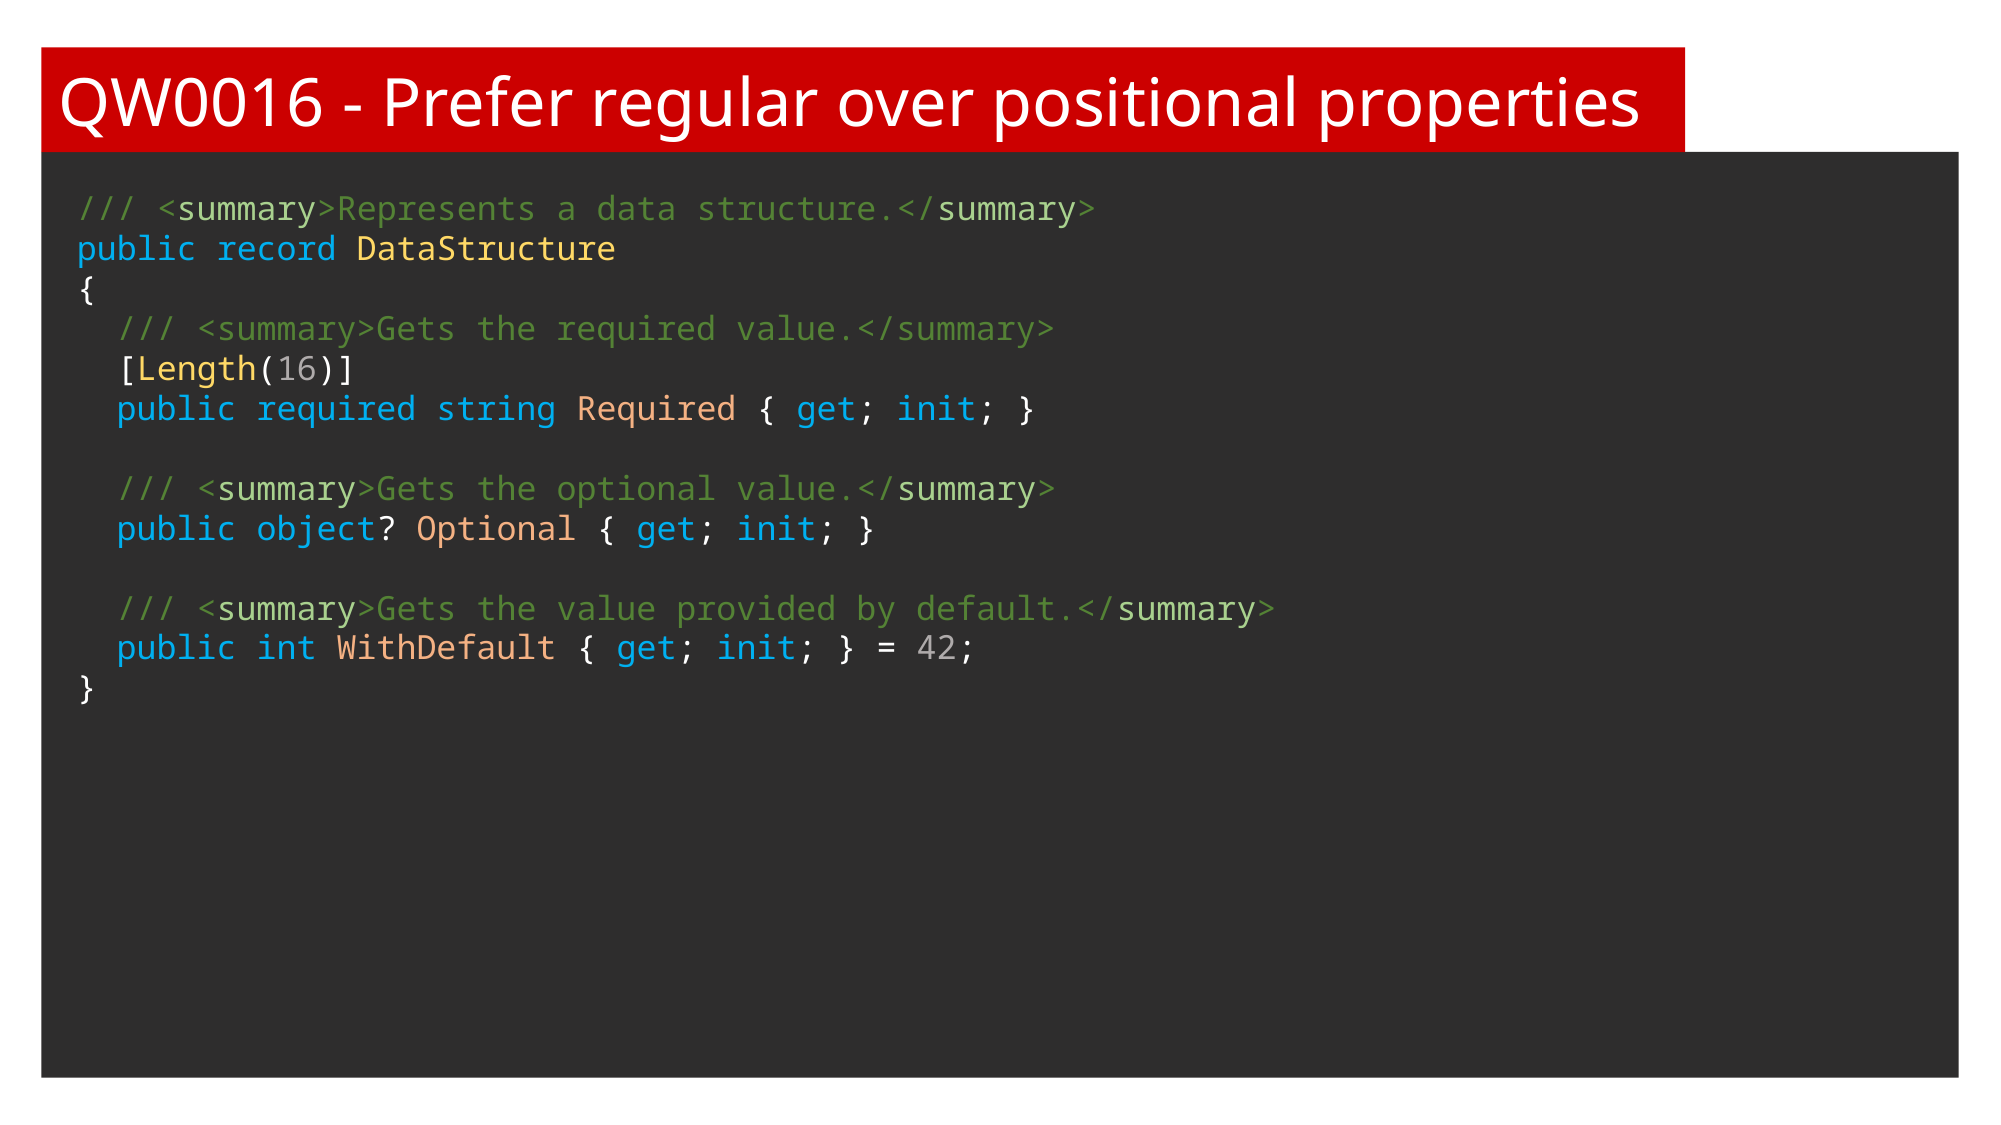

QW0016 - Prefer regular over positional properties
/// <summary>Represents a data structure.</summary>
public record DataStructure
{
 /// <summary>Gets the required value.</summary>
 [Length(16)]
 public required string Required { get; init; }
 /// <summary>Gets the optional value.</summary>
 public object? Optional { get; init; }
 /// <summary>Gets the value provided by default.</summary>
 public int WithDefault { get; init; } = 42;
}